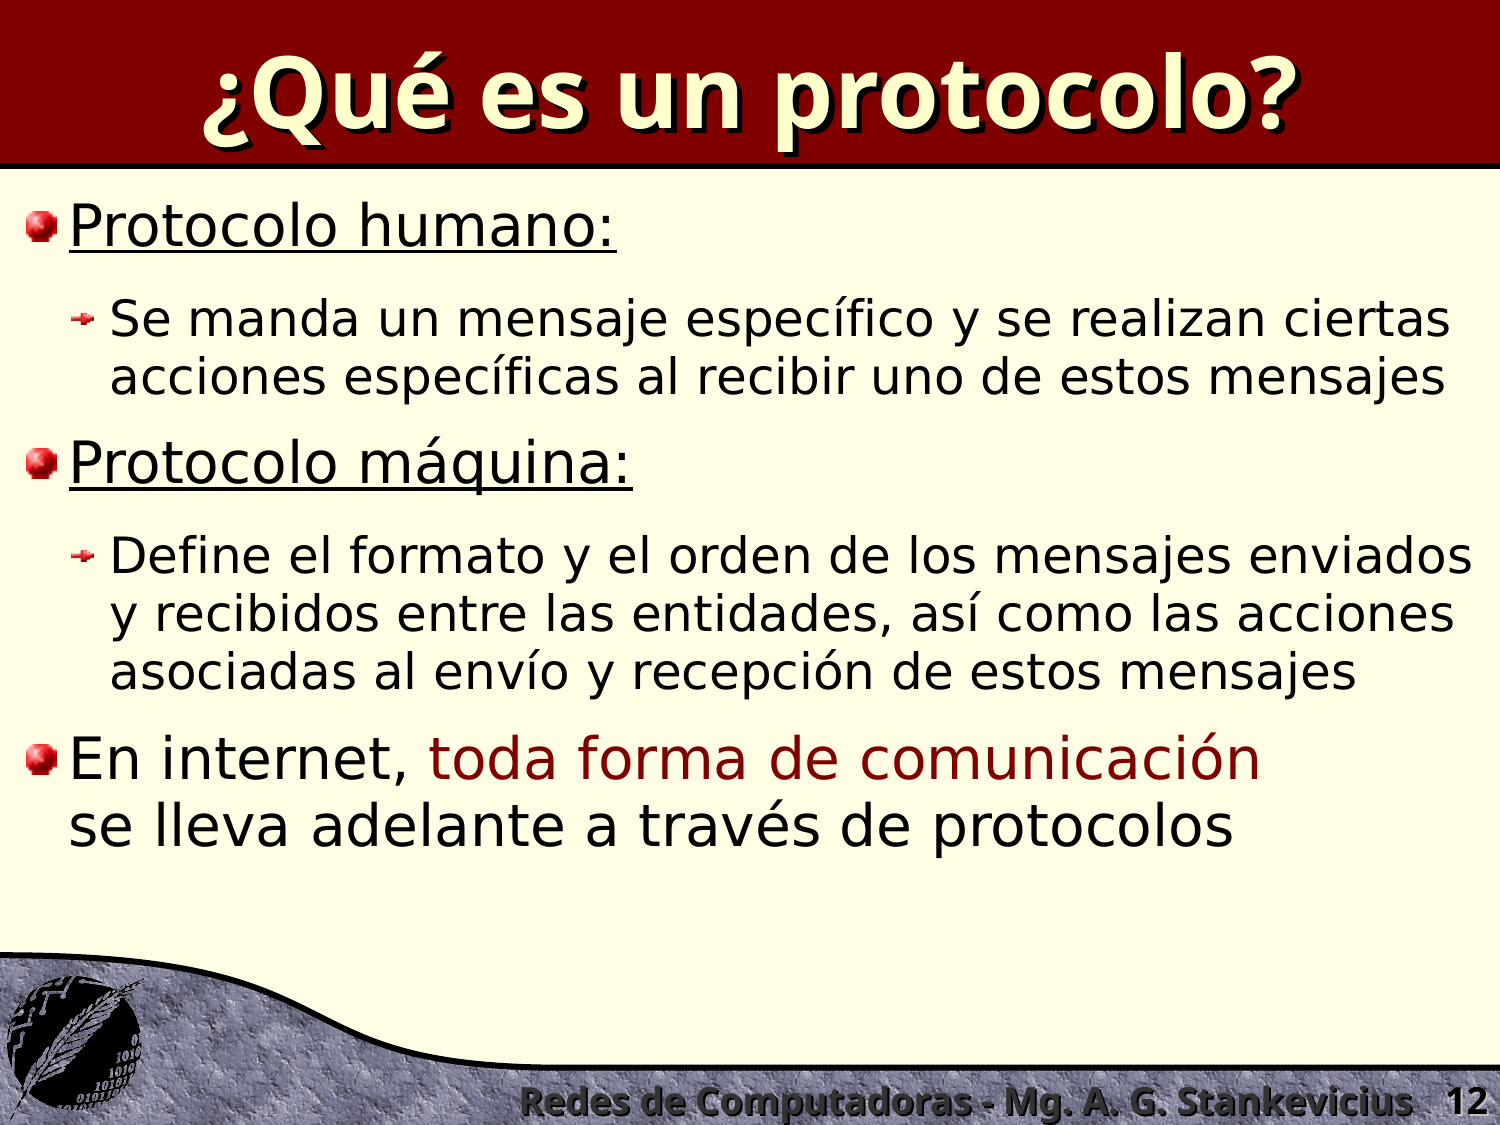

# ¿Qué es un protocolo?
Protocolo humano:
Se manda un mensaje específico y se realizan ciertas acciones específicas al recibir uno de estos mensajes
Protocolo máquina:
Define el formato y el orden de los mensajes enviados y recibidos entre las entidades, así como las acciones asociadas al envío y recepción de estos mensajes
En internet, toda forma de comunicación
se lleva adelante a través de protocolos
12